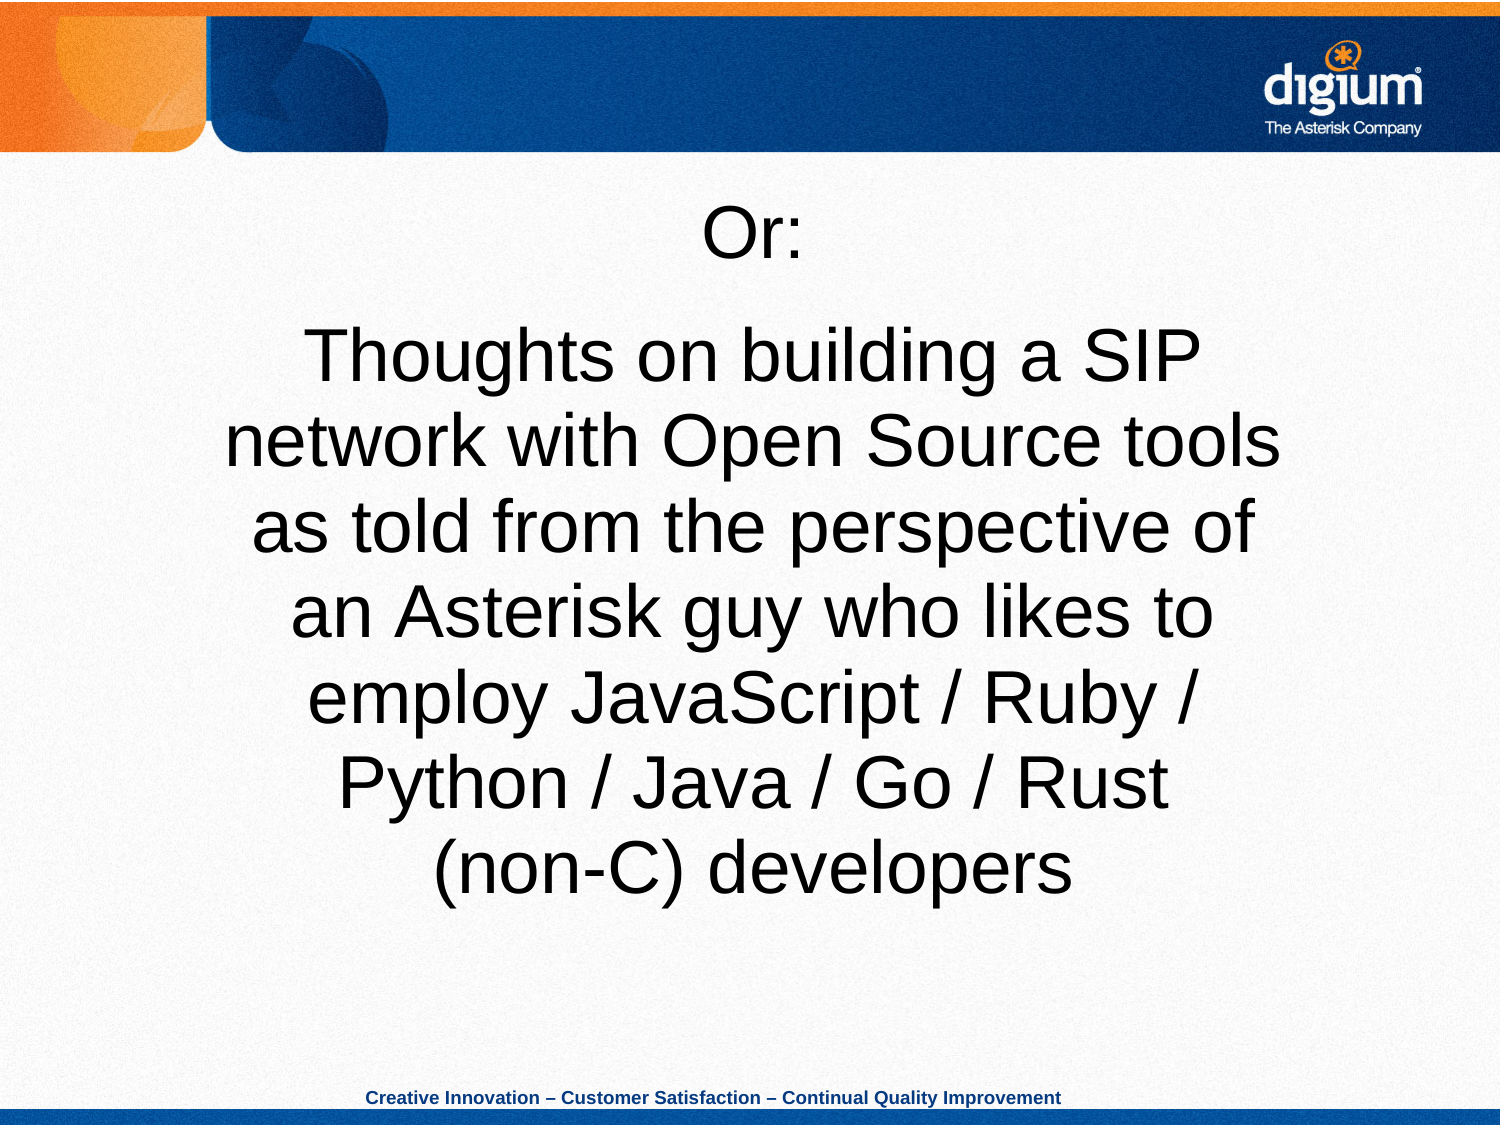

# Or:
Thoughts on building a SIP network with Open Source tools as told from the perspective of an Asterisk guy who likes to employ JavaScript / Ruby / Python / Java / Go / Rust
(non-C) developers